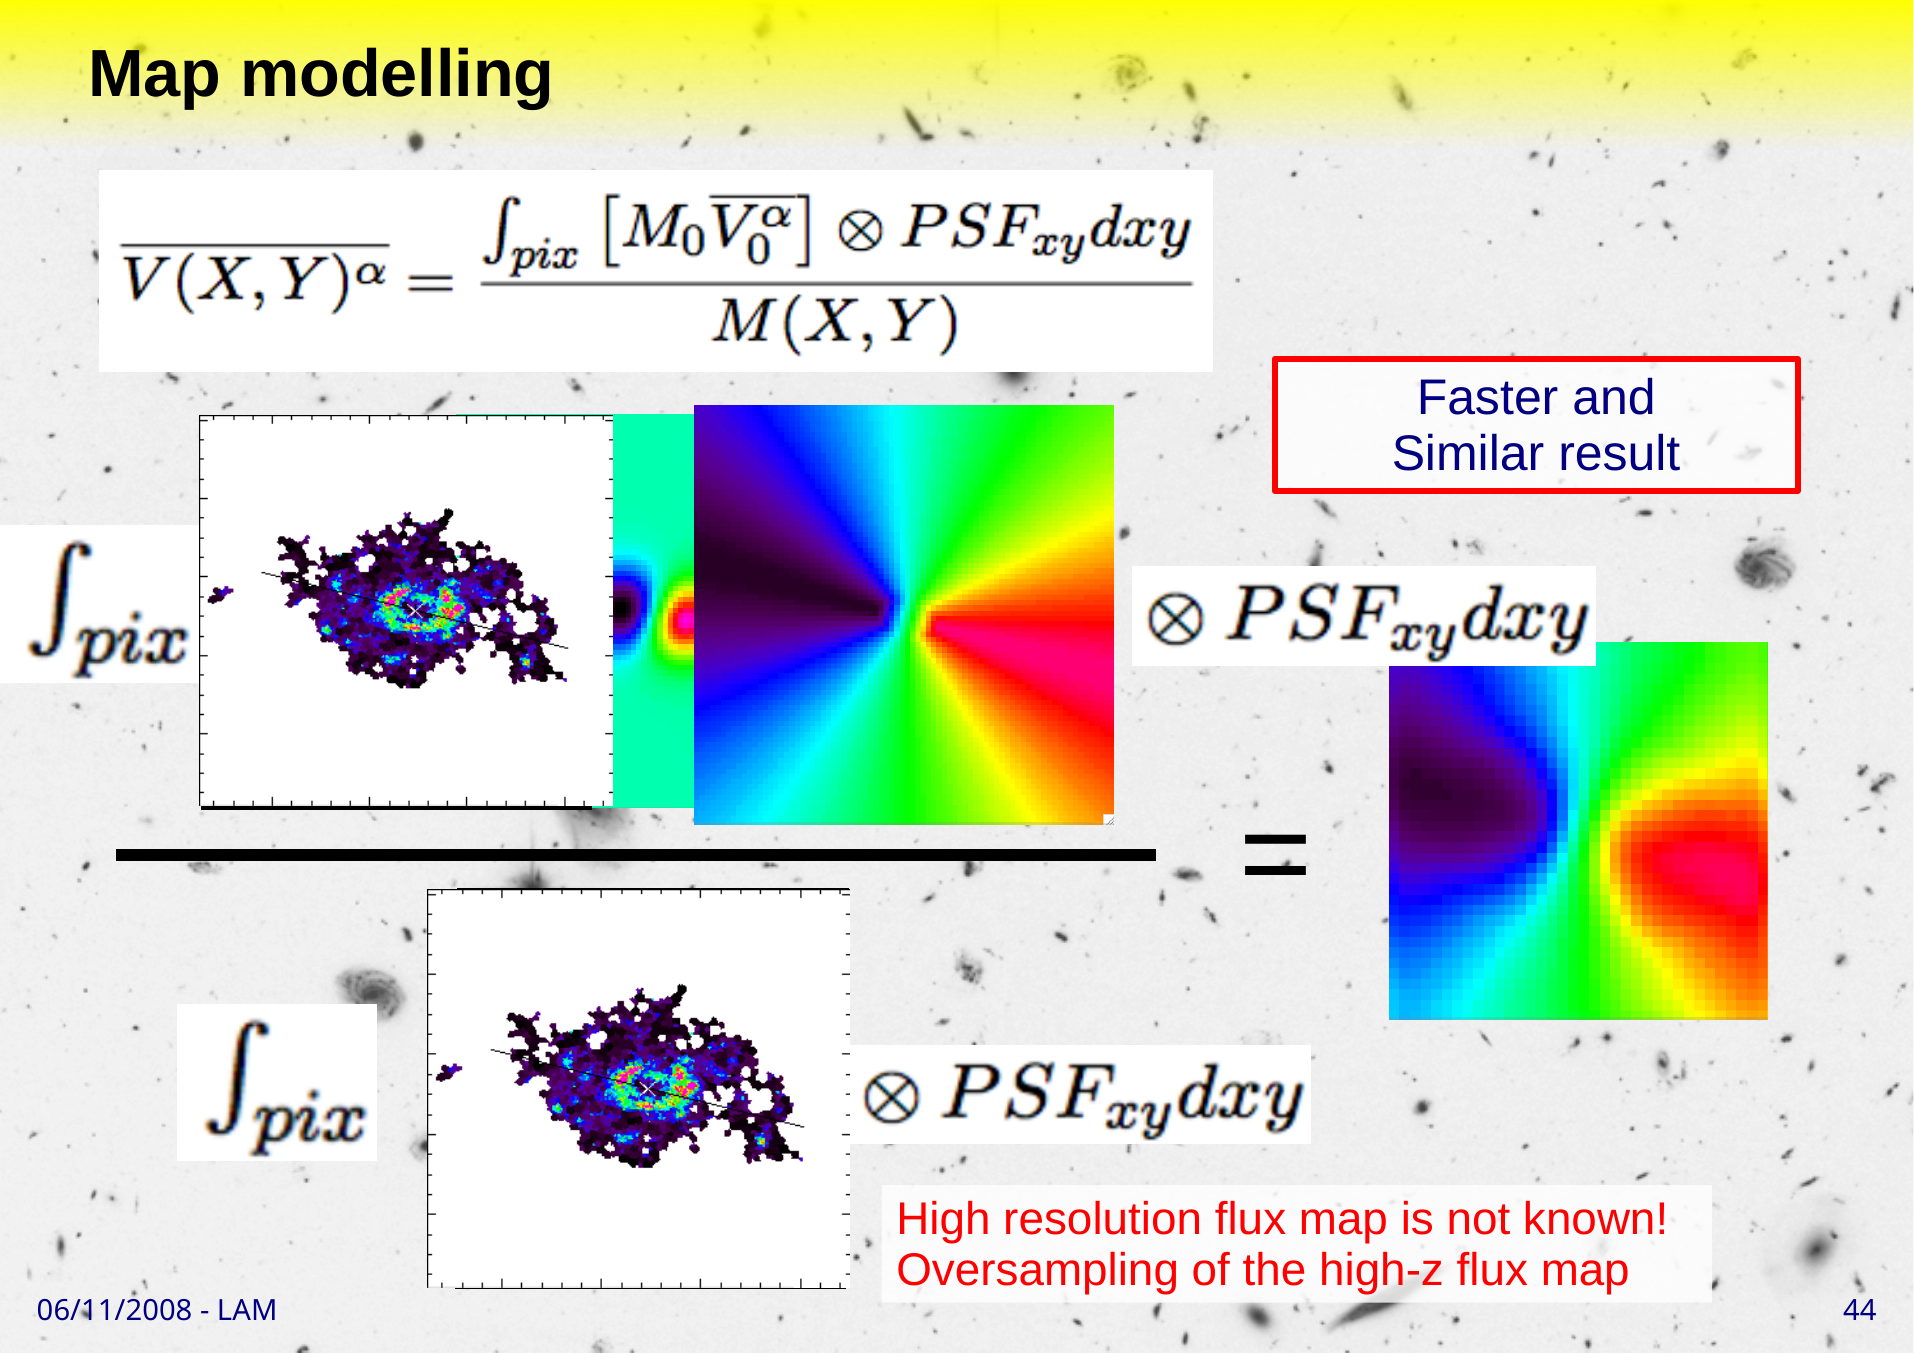

# Map modelling
Faster and
Similar result
=
High resolution flux map is not known!
Oversampling of the high-z flux map
44
06/11/2008 - LAM